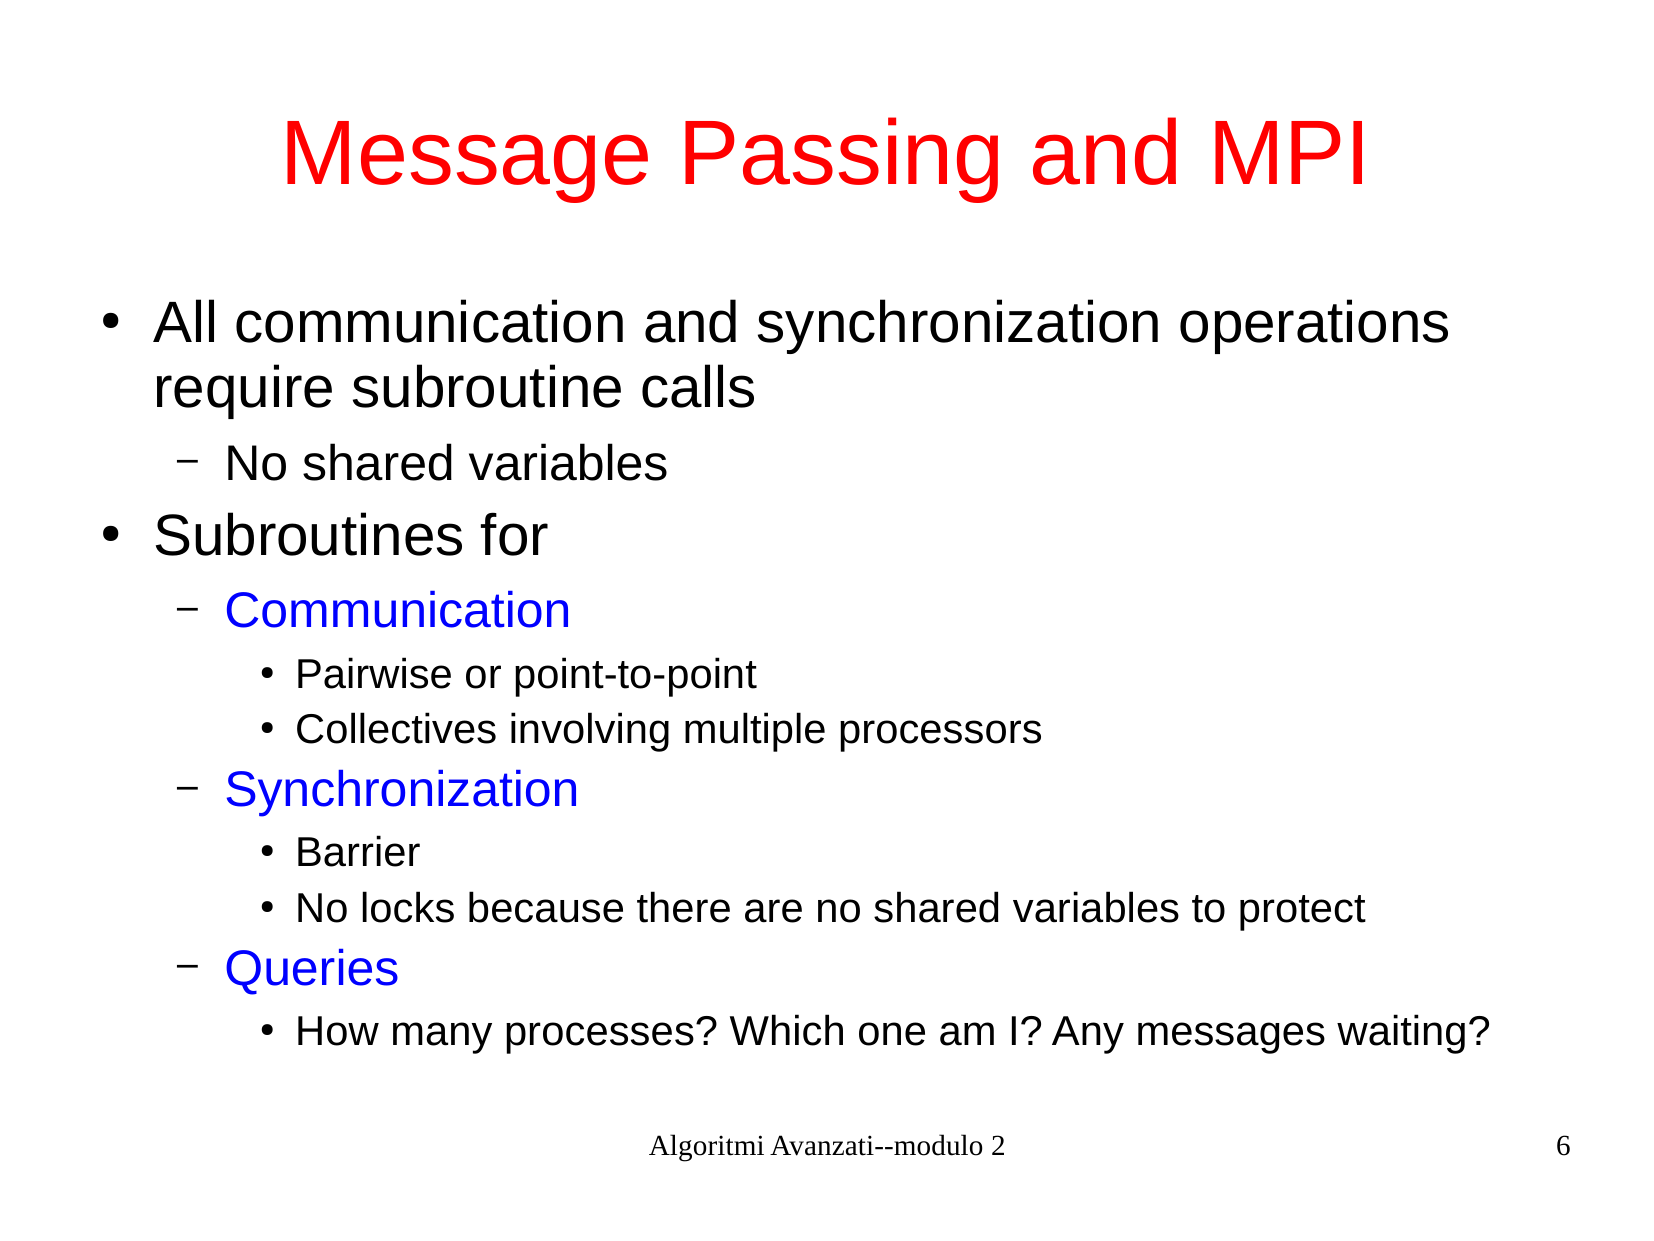

# Message Passing and MPI
All communication and synchronization operations require subroutine calls
No shared variables
Subroutines for
Communication
Pairwise or point-to-point
Collectives involving multiple processors
Synchronization
Barrier
No locks because there are no shared variables to protect
Queries
How many processes? Which one am I? Any messages waiting?
Algoritmi Avanzati--modulo 2
6